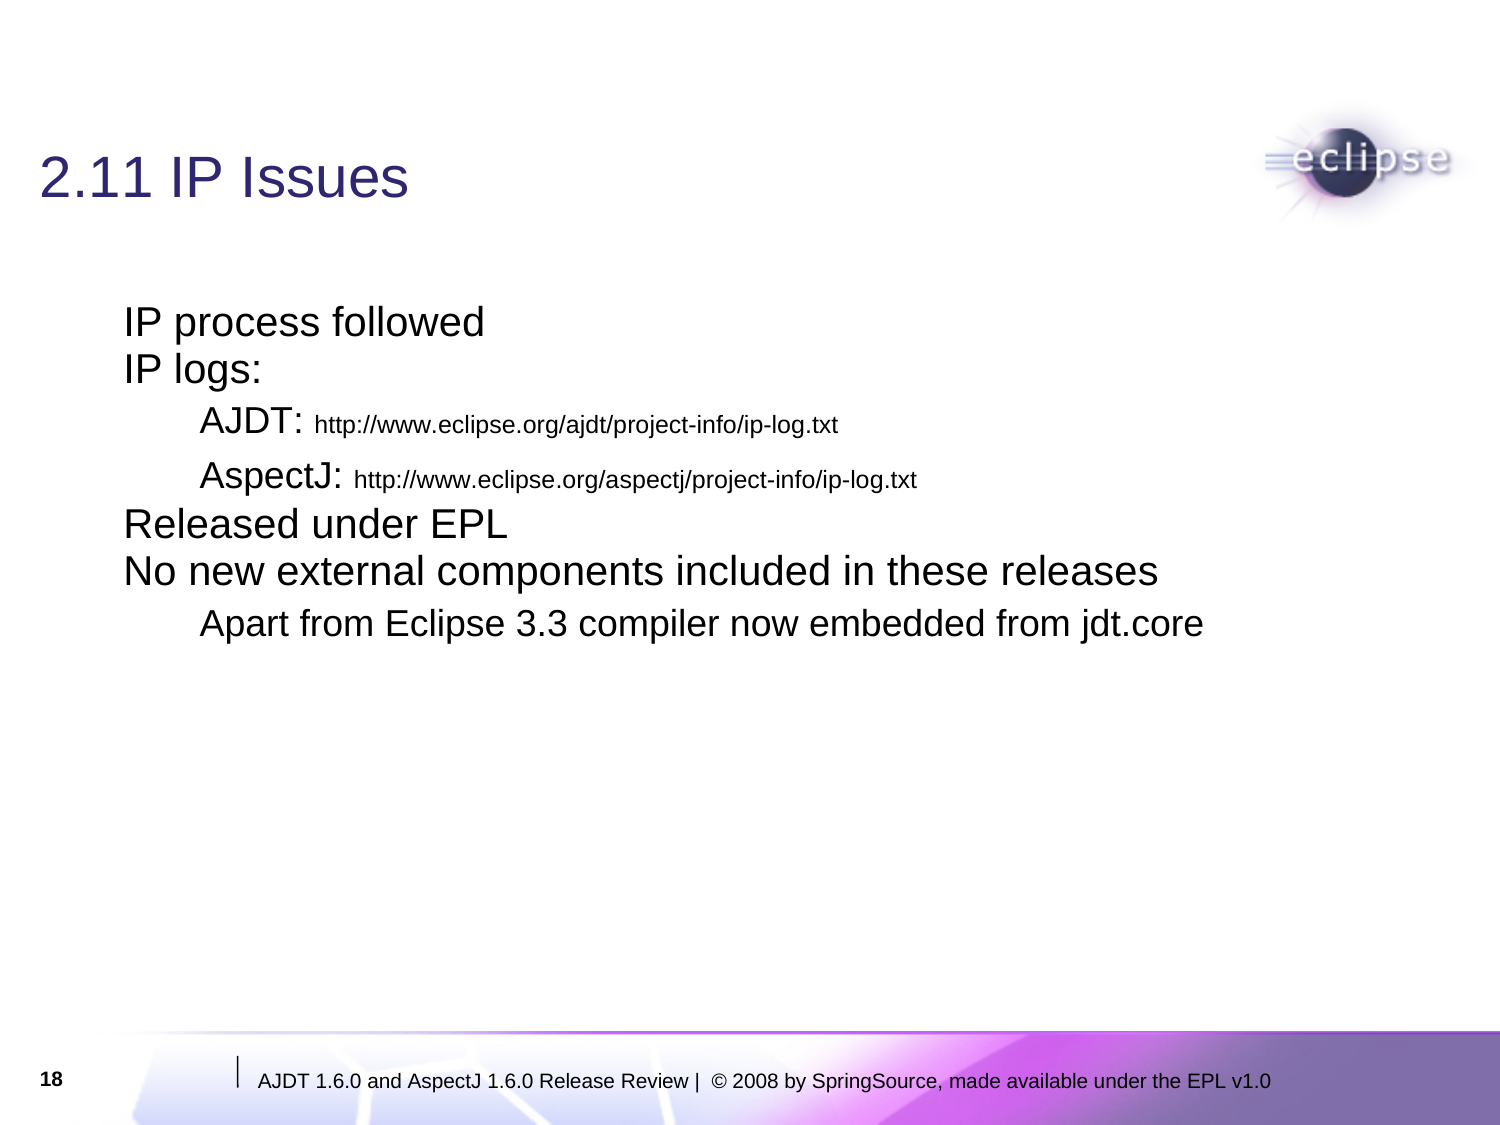

# 2.11 IP Issues
IP process followed
IP logs:
AJDT: http://www.eclipse.org/ajdt/project-info/ip-log.txt
AspectJ: http://www.eclipse.org/aspectj/project-info/ip-log.txt
Released under EPL
No new external components included in these releases
Apart from Eclipse 3.3 compiler now embedded from jdt.core
18